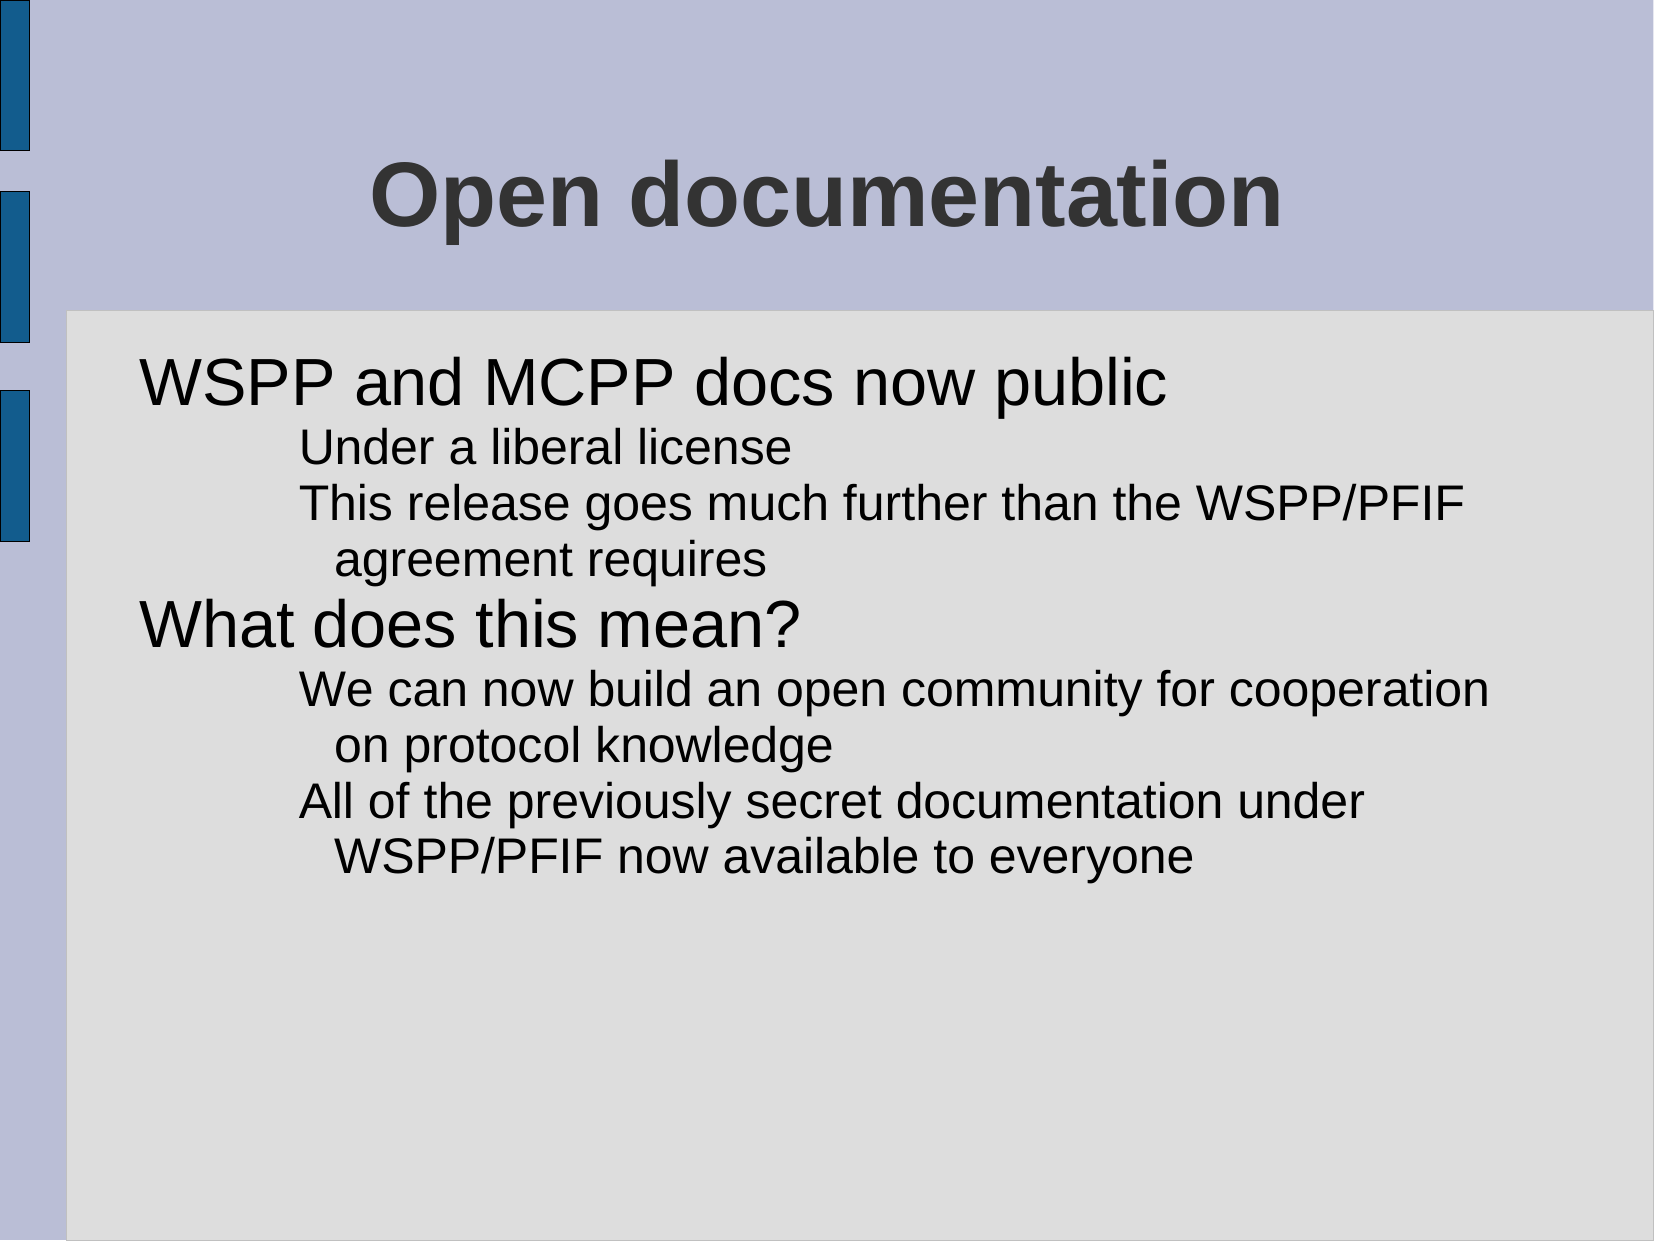

# Open documentation
WSPP and MCPP docs now public
Under a liberal license
This release goes much further than the WSPP/PFIF agreement requires
What does this mean?
We can now build an open community for cooperation on protocol knowledge
All of the previously secret documentation under WSPP/PFIF now available to everyone